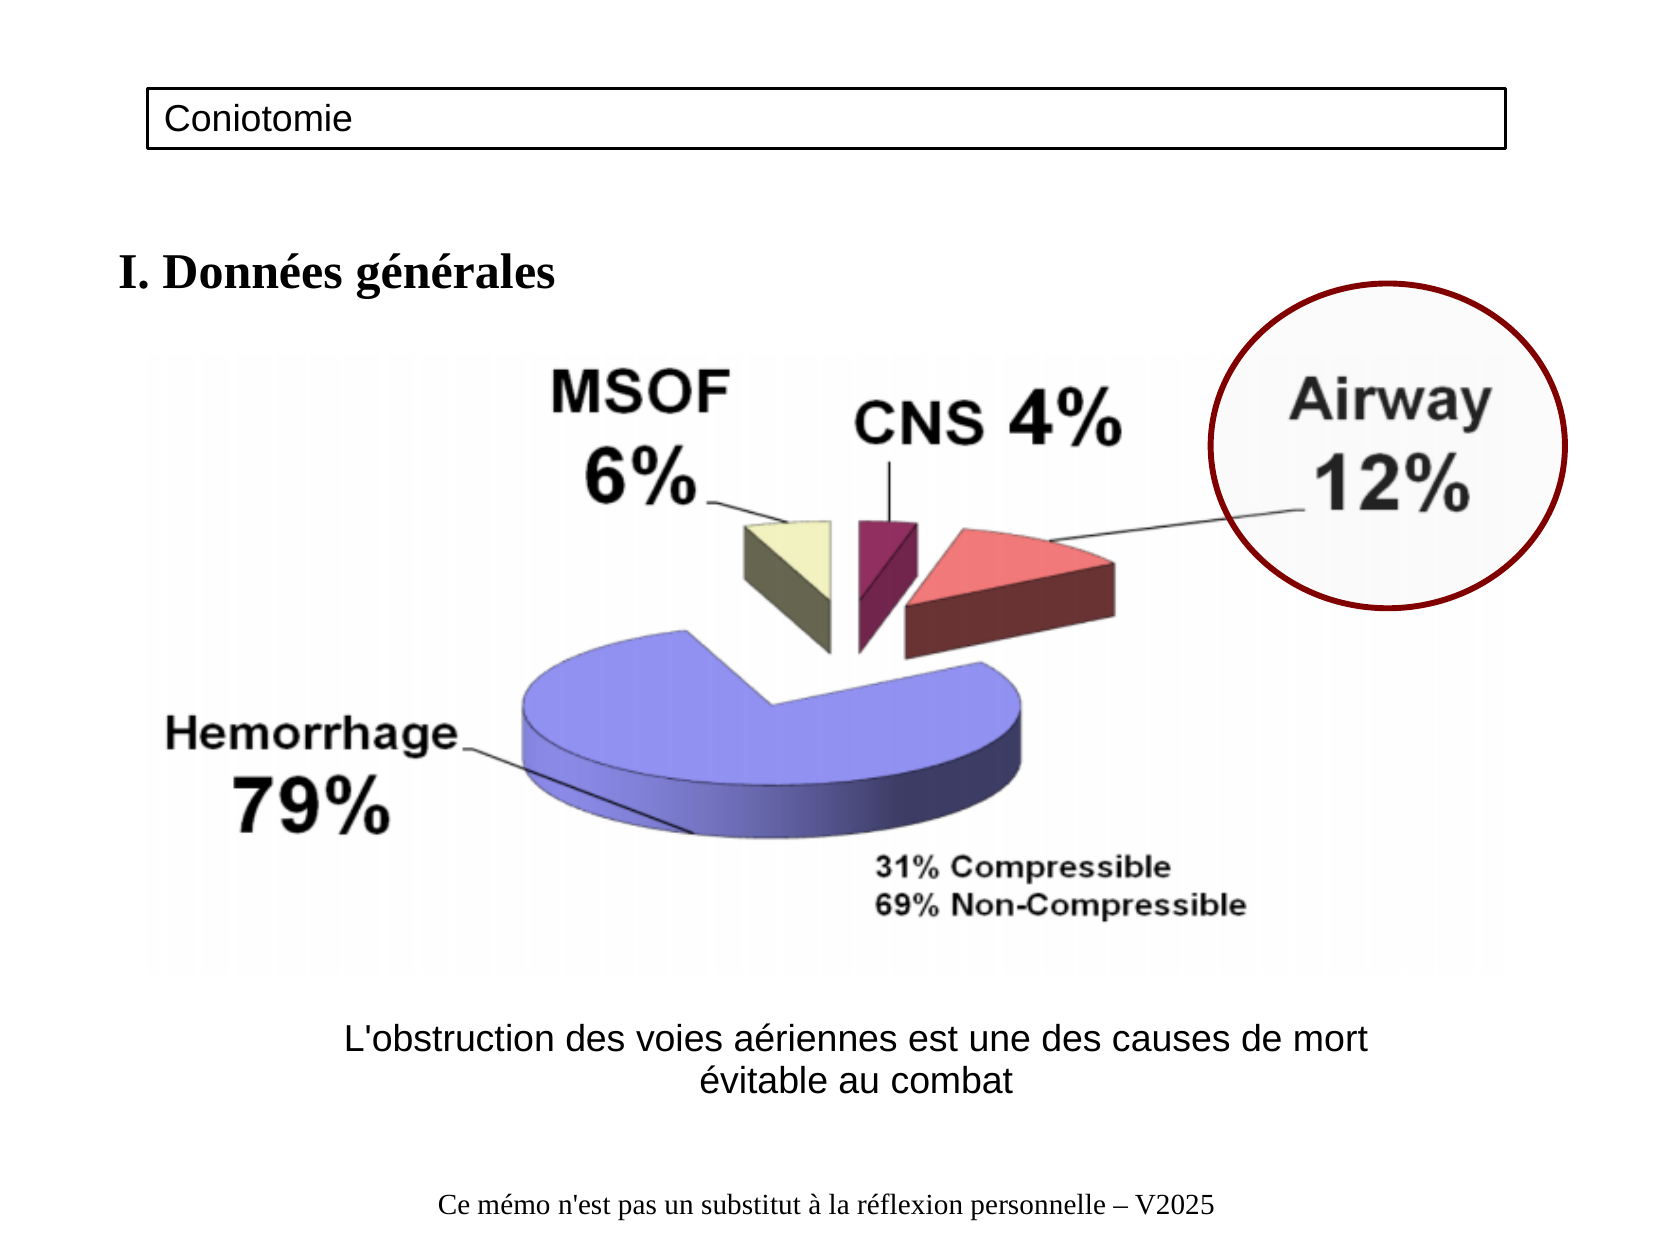

Coniotomie
I. Données générales
L'obstruction des voies aériennes est une des causes de mort évitable au combat
Ce mémo n'est pas un substitut à la réflexion personnelle – V2025